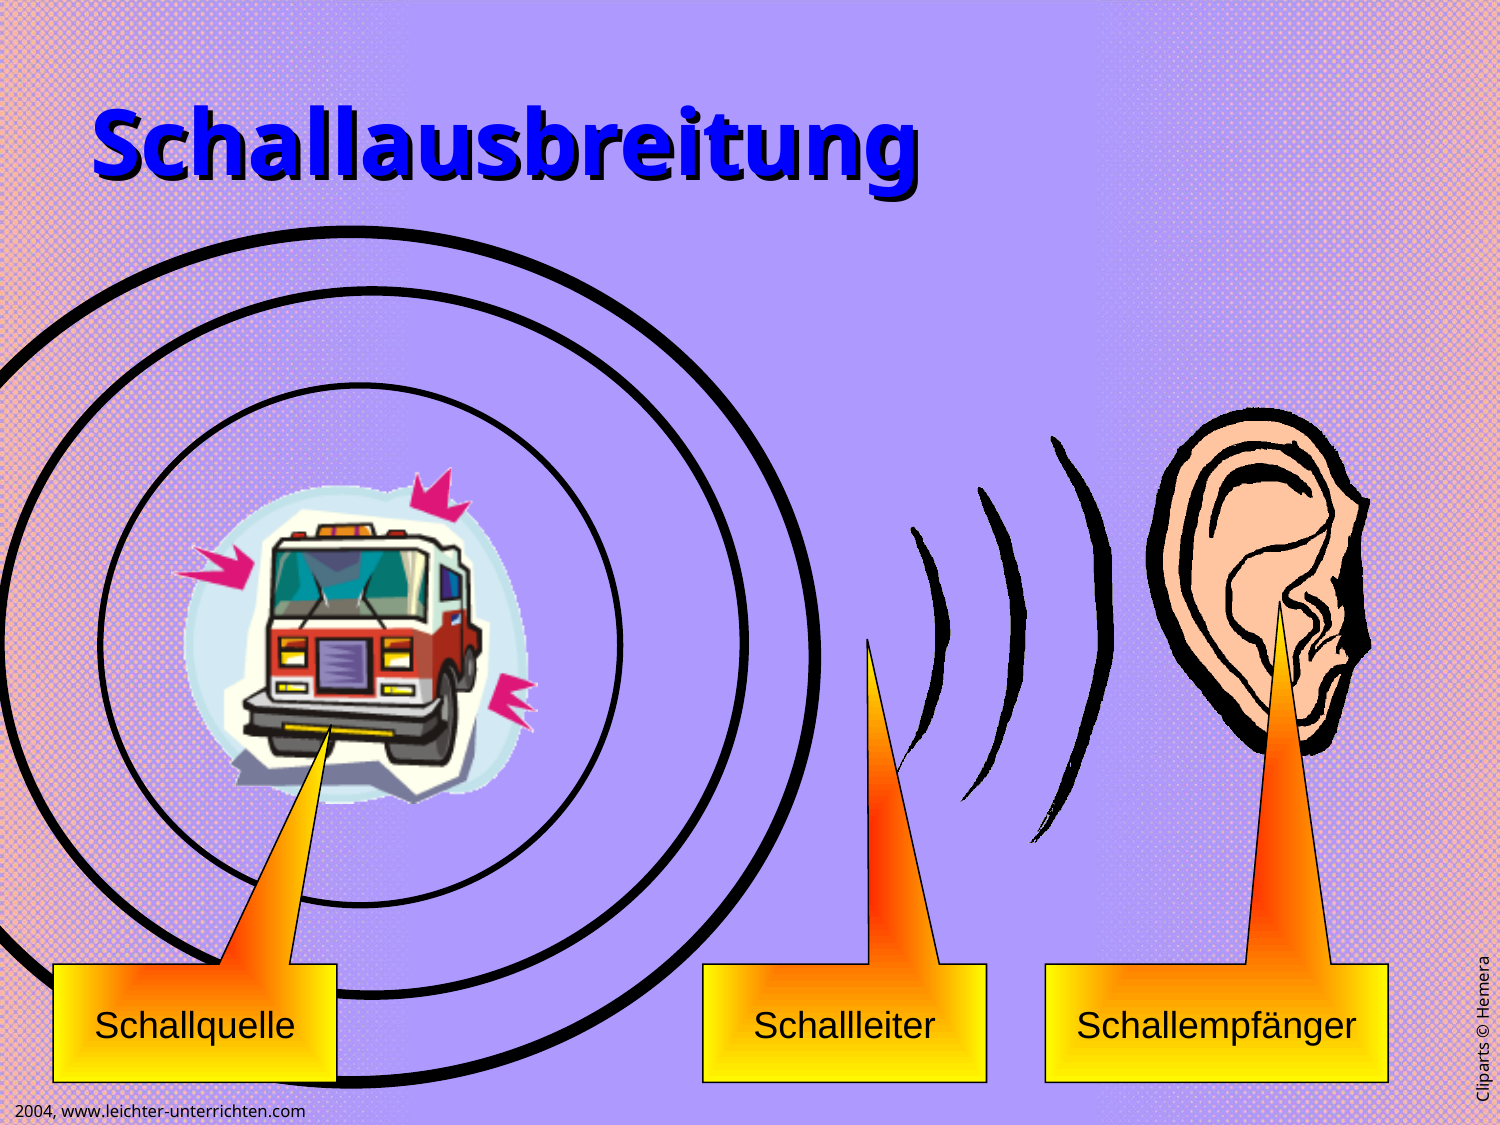

# Schallausbreitung
Schallquelle
Schallleiter
Schallempfänger
Cliparts © Hemera